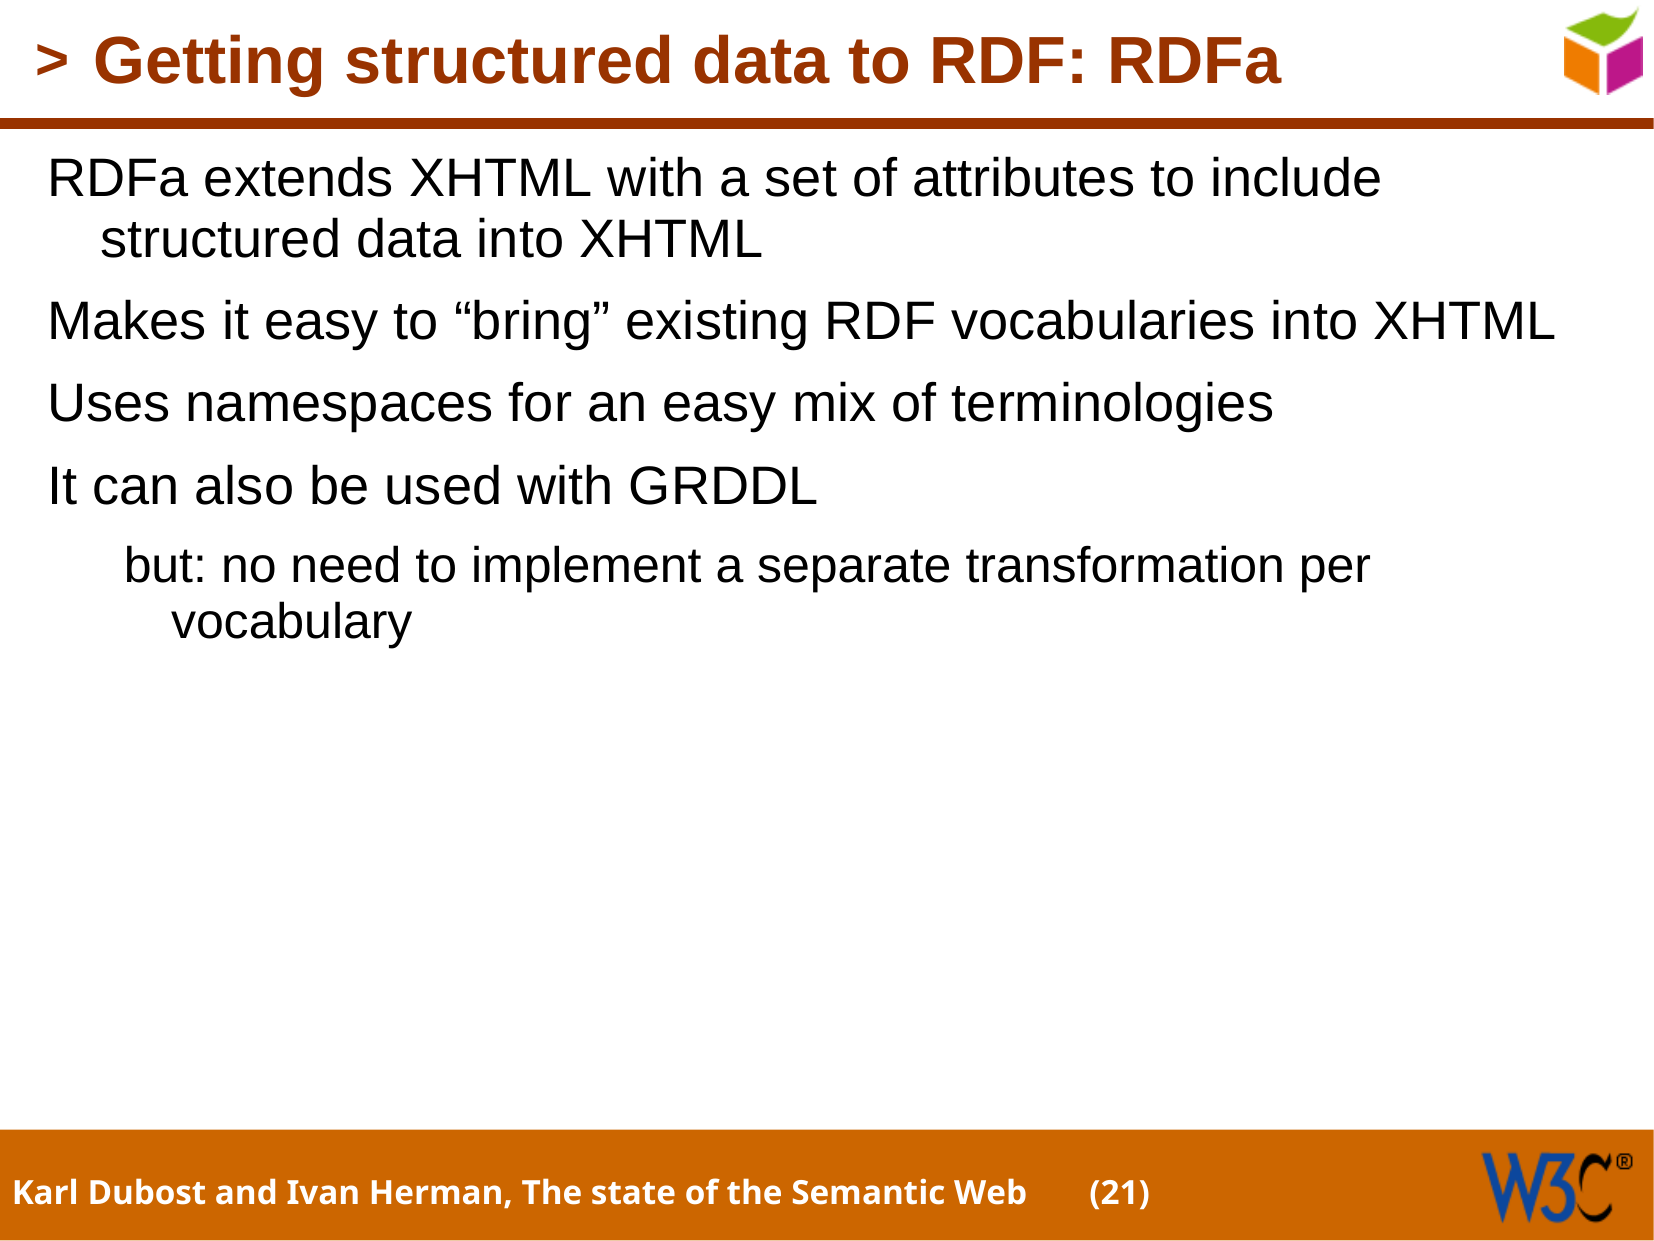

# Getting structured data to RDF: RDFa
RDFa extends XHTML with a set of attributes to include structured data into XHTML
Makes it easy to “bring” existing RDF vocabularies into XHTML
Uses namespaces for an easy mix of terminologies
It can also be used with GRDDL
but: no need to implement a separate transformation per vocabulary